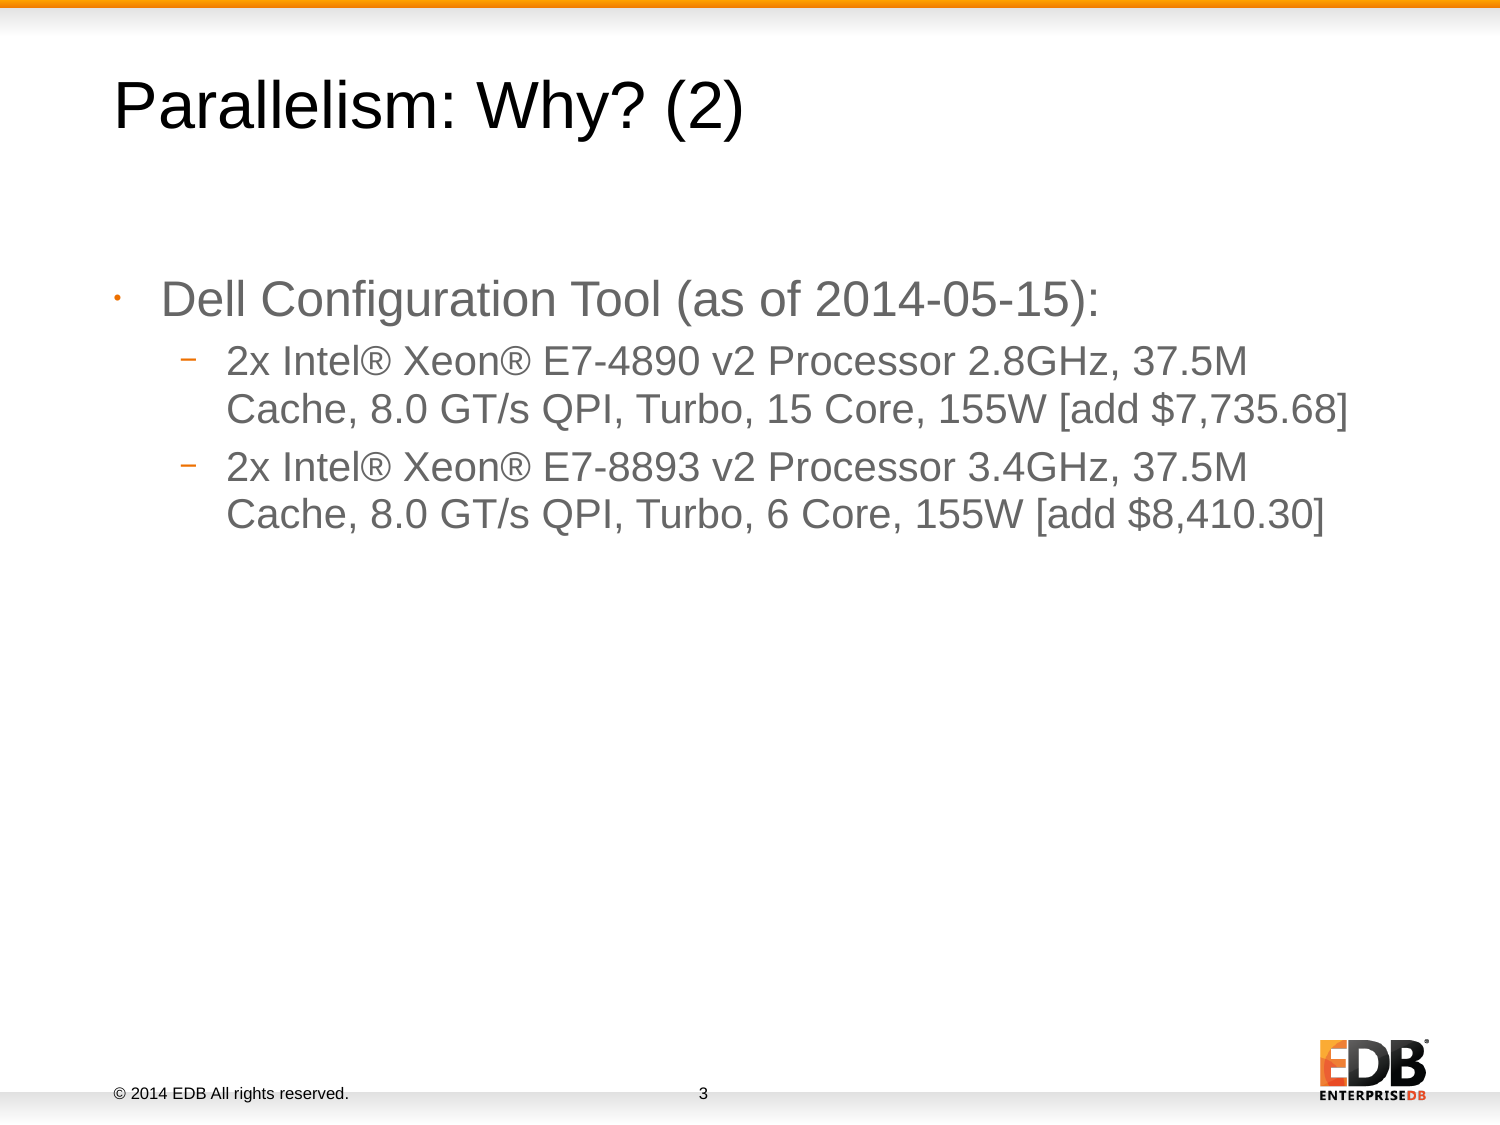

Parallelism: Why? (2)
# Dell Configuration Tool (as of 2014-05-15):
2x Intel® Xeon® E7-4890 v2 Processor 2.8GHz, 37.5M Cache, 8.0 GT/s QPI, Turbo, 15 Core, 155W [add $7,735.68]
2x Intel® Xeon® E7-8893 v2 Processor 3.4GHz, 37.5M Cache, 8.0 GT/s QPI, Turbo, 6 Core, 155W [add $8,410.30]